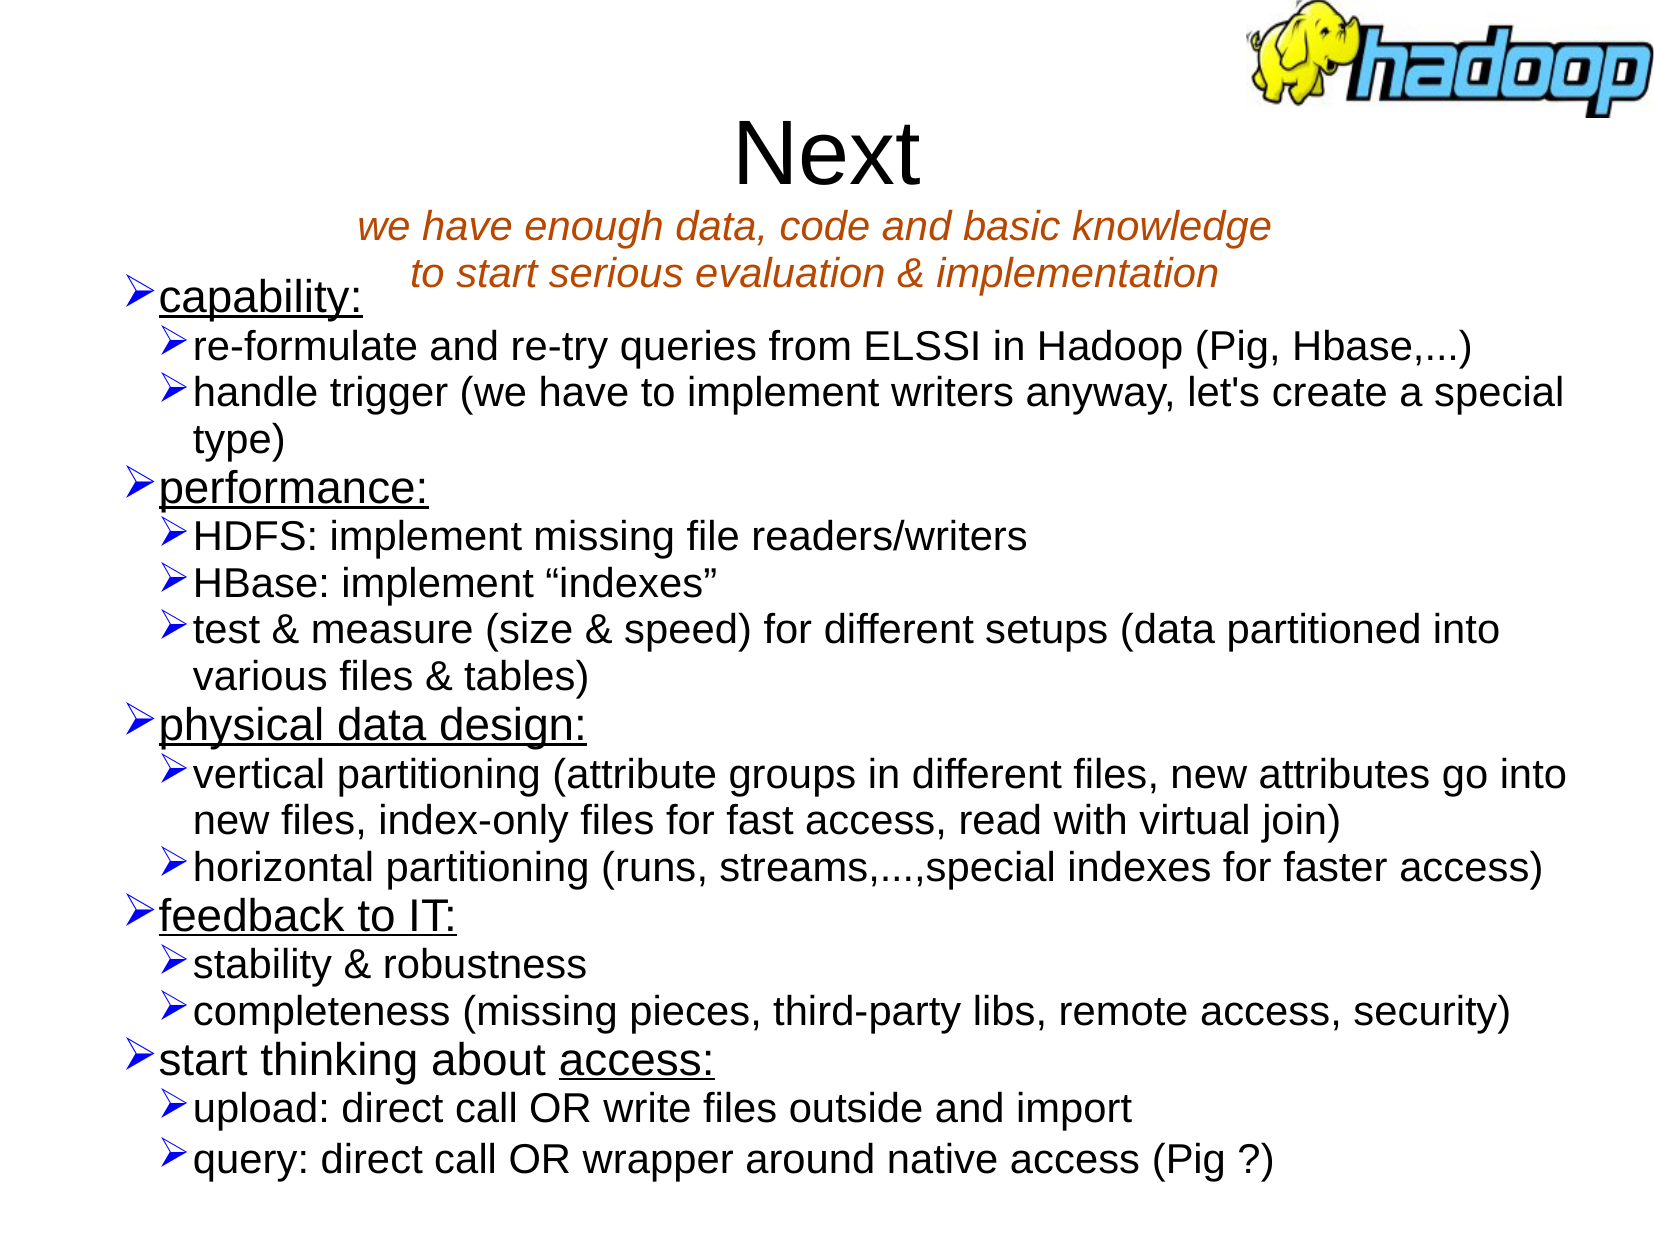

# Next
we have enough data, code and basic knowledge
to start serious evaluation & implementation
capability:
re-formulate and re-try queries from ELSSI in Hadoop (Pig, Hbase,...)
handle trigger (we have to implement writers anyway, let's create a special type)
performance:
HDFS: implement missing file readers/writers
HBase: implement “indexes”
test & measure (size & speed) for different setups (data partitioned into various files & tables)
physical data design:
vertical partitioning (attribute groups in different files, new attributes go into new files, index-only files for fast access, read with virtual join)
horizontal partitioning (runs, streams,...,special indexes for faster access)
feedback to IT:
stability & robustness
completeness (missing pieces, third-party libs, remote access, security)
start thinking about access:
upload: direct call OR write files outside and import
query: direct call OR wrapper around native access (Pig ?)